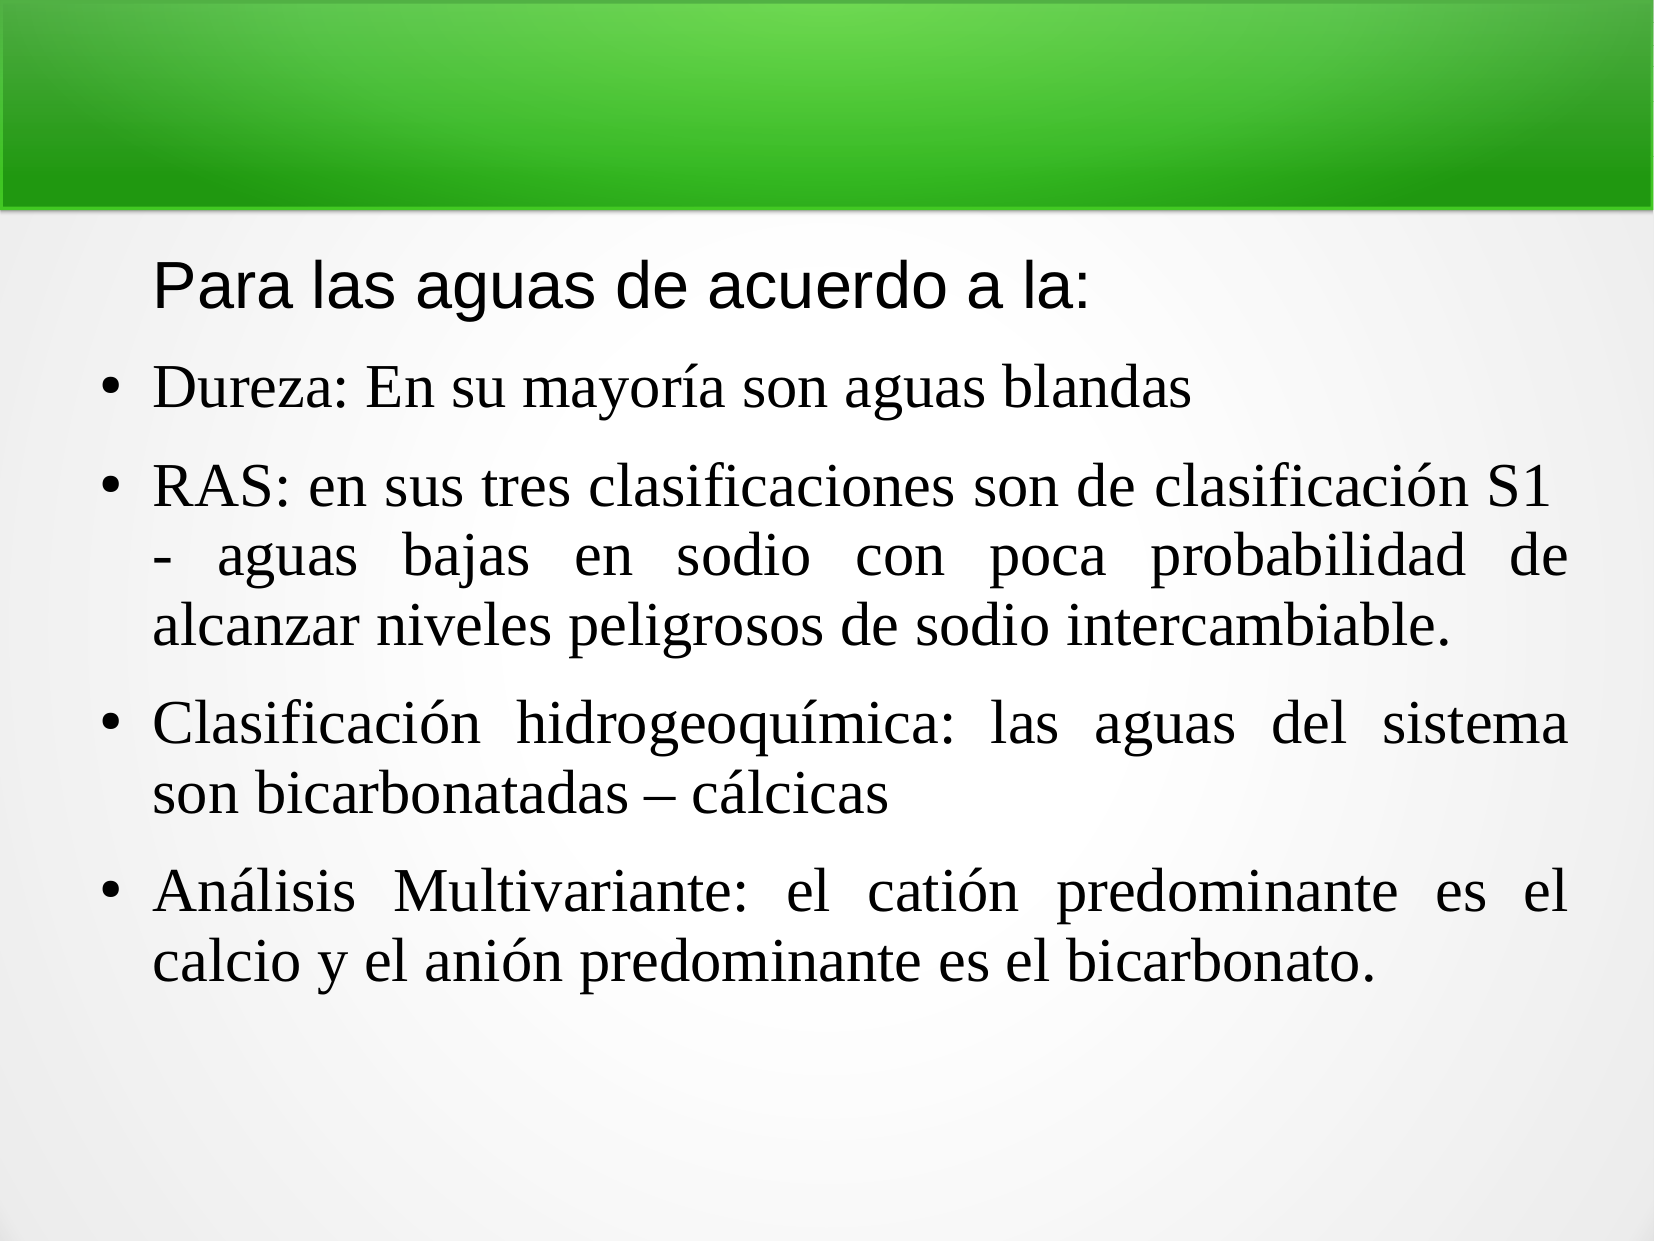

#
Para las aguas de acuerdo a la:
Dureza: En su mayoría son aguas blandas
RAS: en sus tres clasificaciones son de clasificación S1 - aguas bajas en sodio con poca probabilidad de alcanzar niveles peligrosos de sodio intercambiable.
Clasificación hidrogeoquímica: las aguas del sistema son bicarbonatadas – cálcicas
Análisis Multivariante: el catión predominante es el calcio y el anión predominante es el bicarbonato.